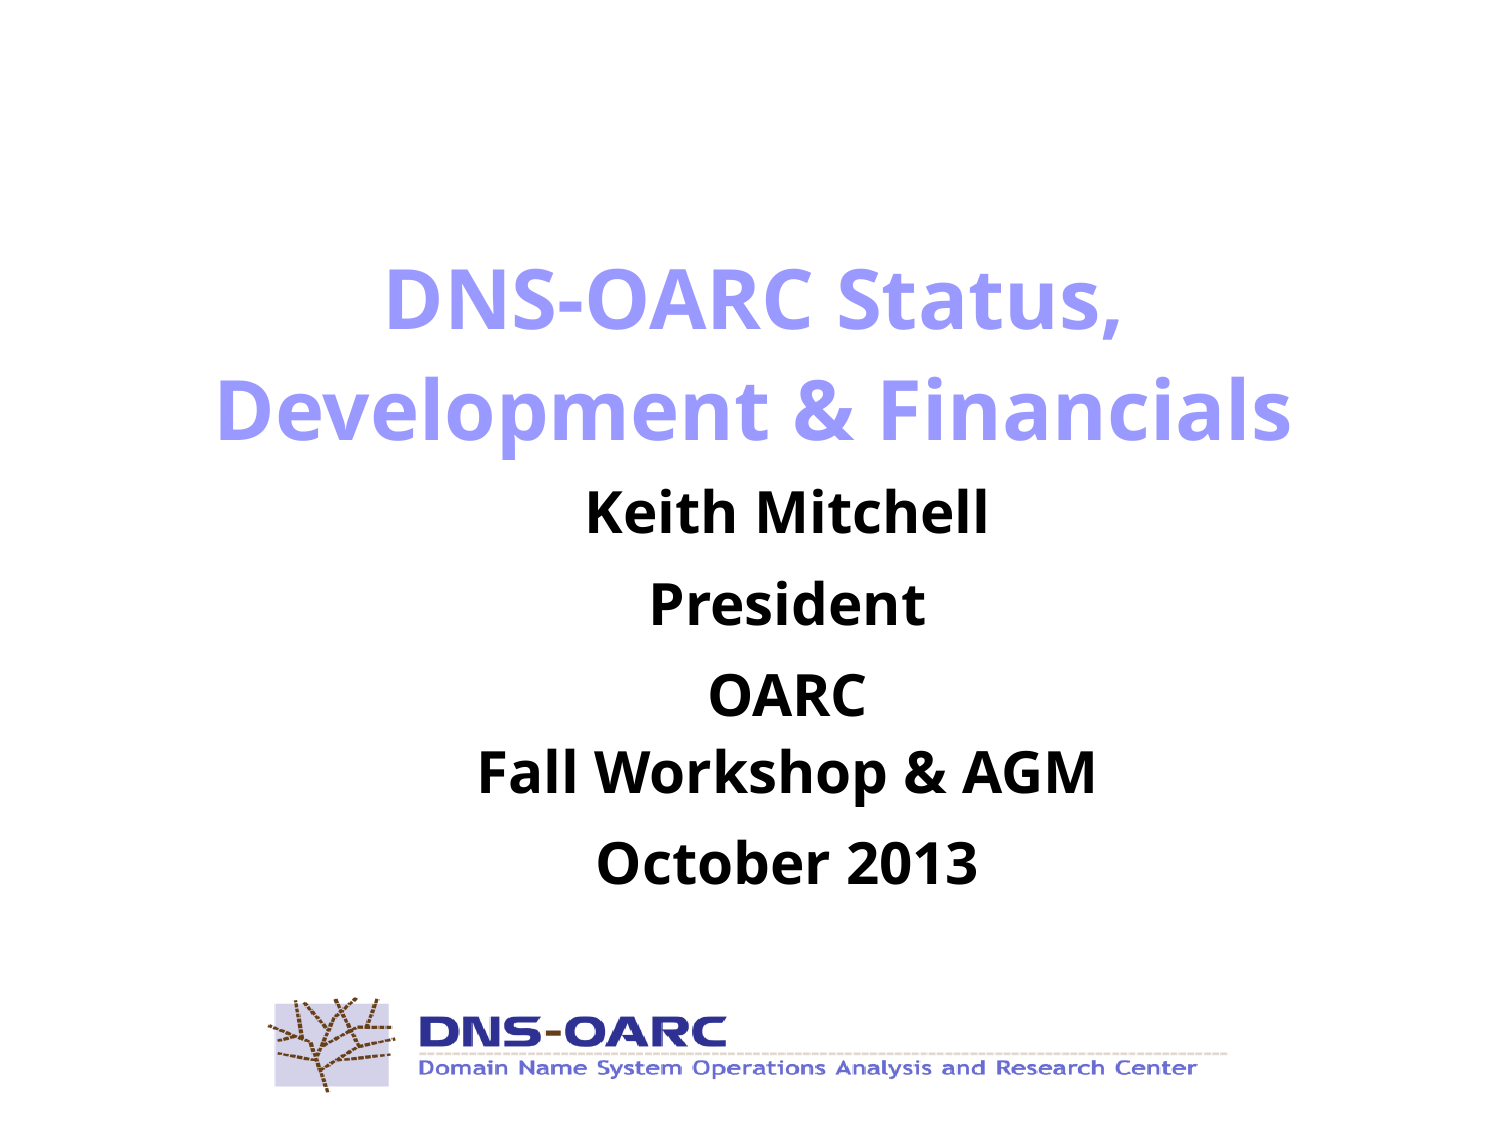

# DNS-OARC Status, Development & Financials
Keith Mitchell
President
OARC
Fall Workshop & AGM
October 2013